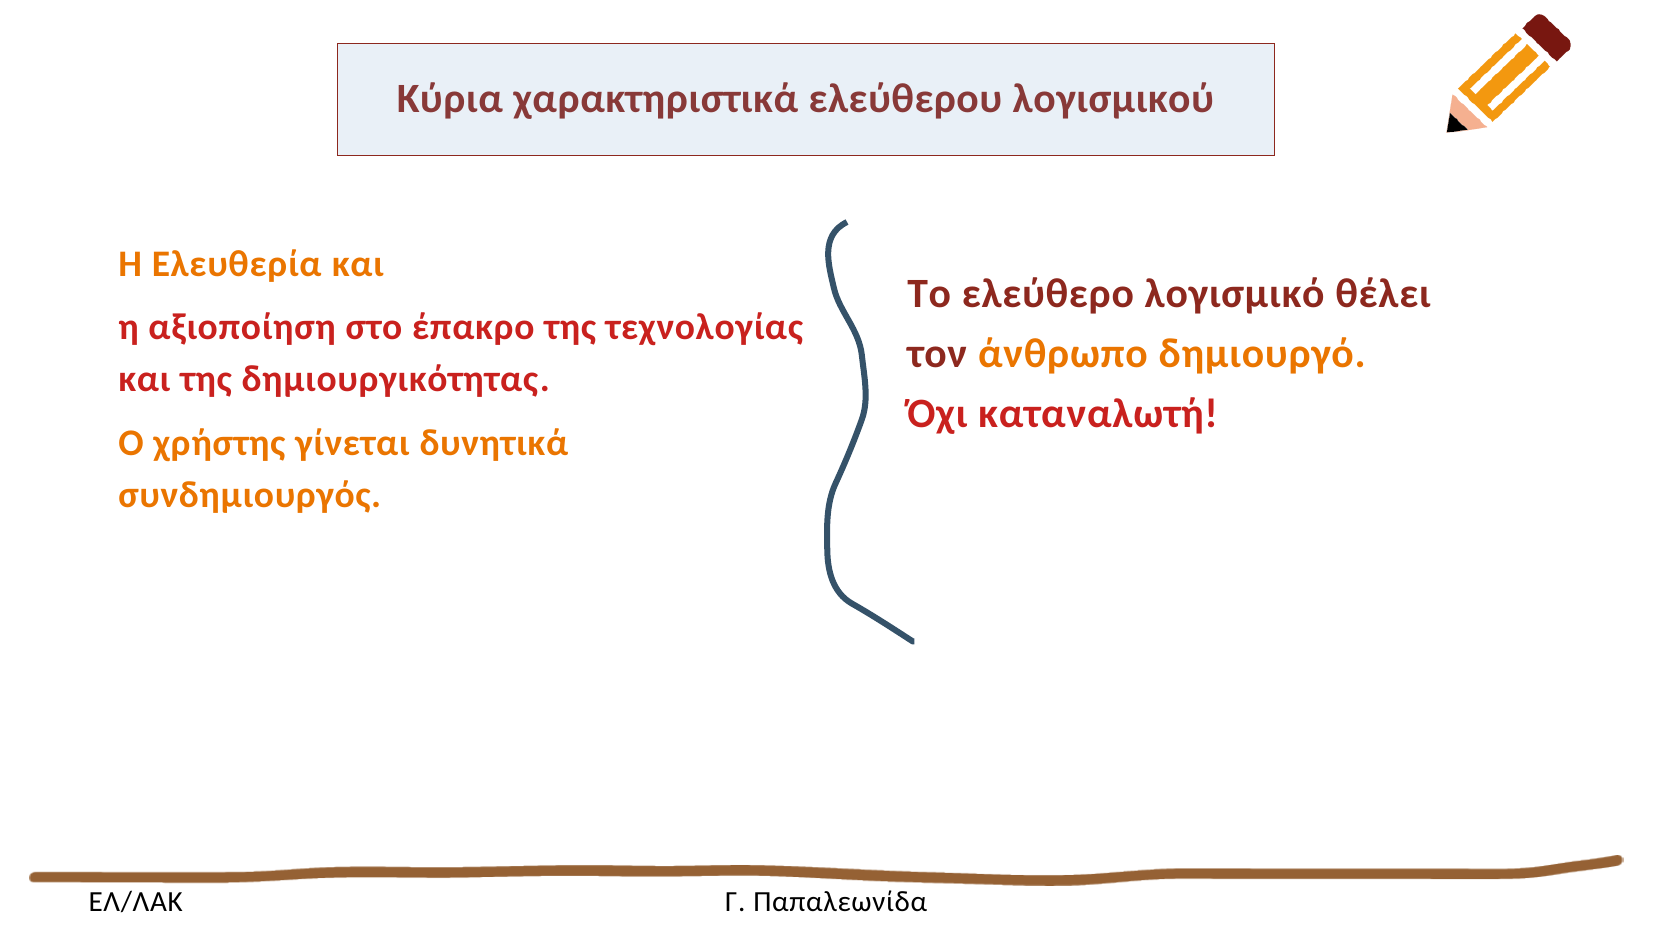

# Κύρια χαρακτηριστικά ελεύθερου λογισμικού
Η Ελευθερία και
η αξιοποίηση στο έπακρο της τεχνολογίας και της δημιουργικότητας.
Ο χρήστης γίνεται δυνητικά συνδημιουργός.
Το ελεύθερο λογισμικό θέλει
τον άνθρωπο δημιουργό.
Όχι καταναλωτή!
ΕΛ/ΛΑΚ
Γ. Παπαλεωνίδα